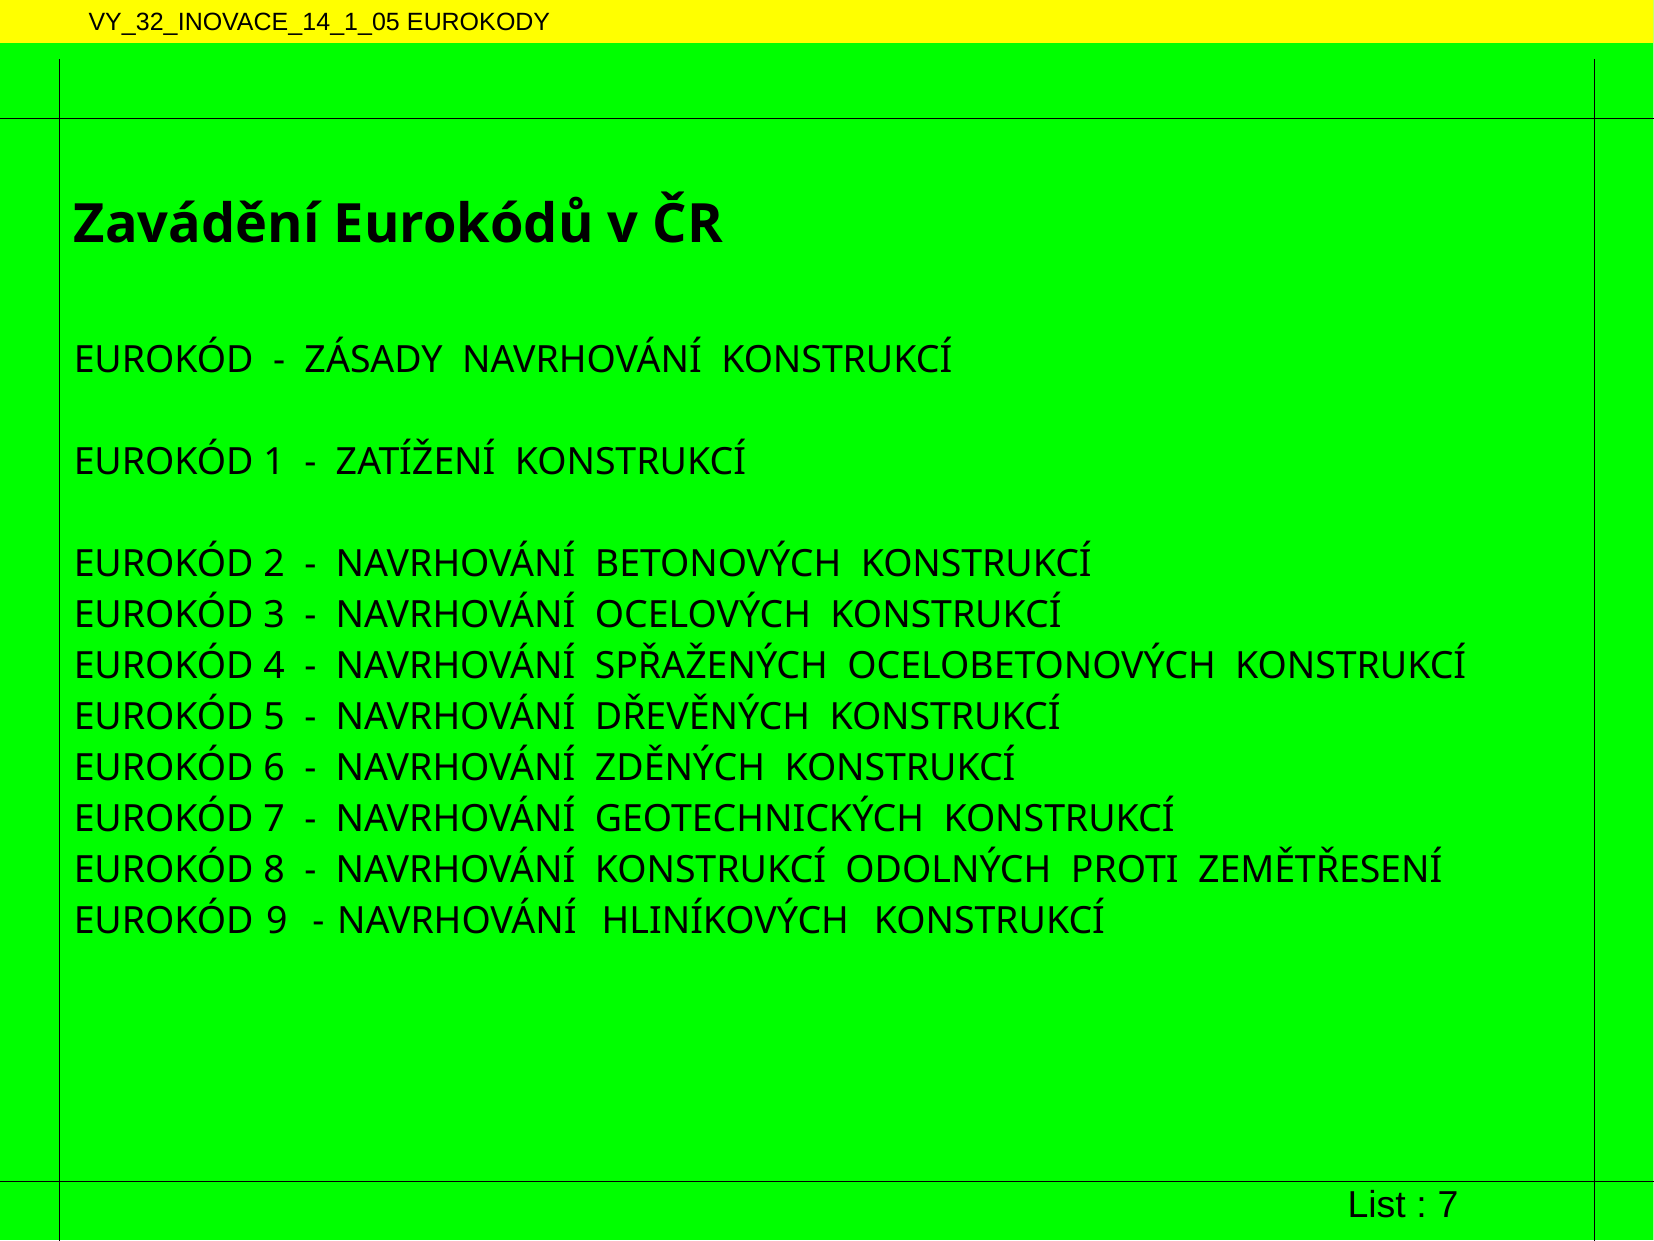

VY_32_INOVACE_14_1_05 EUROKODY
Zavádění Eurokódů v ČR
EUROKÓD - ZÁSADY NAVRHOVÁNÍ KONSTRUKCÍ
EUROKÓD 1 - ZATÍŽENÍ KONSTRUKCÍ
EUROKÓD 2 - NAVRHOVÁNÍ BETONOVÝCH KONSTRUKCÍ
EUROKÓD 3 - NAVRHOVÁNÍ OCELOVÝCH KONSTRUKCÍ
EUROKÓD 4 - NAVRHOVÁNÍ SPŘAŽENÝCH OCELOBETONOVÝCH KONSTRUKCÍ
EUROKÓD 5 - NAVRHOVÁNÍ DŘEVĚNÝCH KONSTRUKCÍ
EUROKÓD 6 - NAVRHOVÁNÍ ZDĚNÝCH KONSTRUKCÍ
EUROKÓD 7 - NAVRHOVÁNÍ GEOTECHNICKÝCH KONSTRUKCÍ
EUROKÓD 8 - NAVRHOVÁNÍ KONSTRUKCÍ ODOLNÝCH PROTI ZEMĚTŘESENÍ
EUROKÓD 9 - NAVRHOVÁNÍ HLINÍKOVÝCH KONSTRUKCÍ
List :